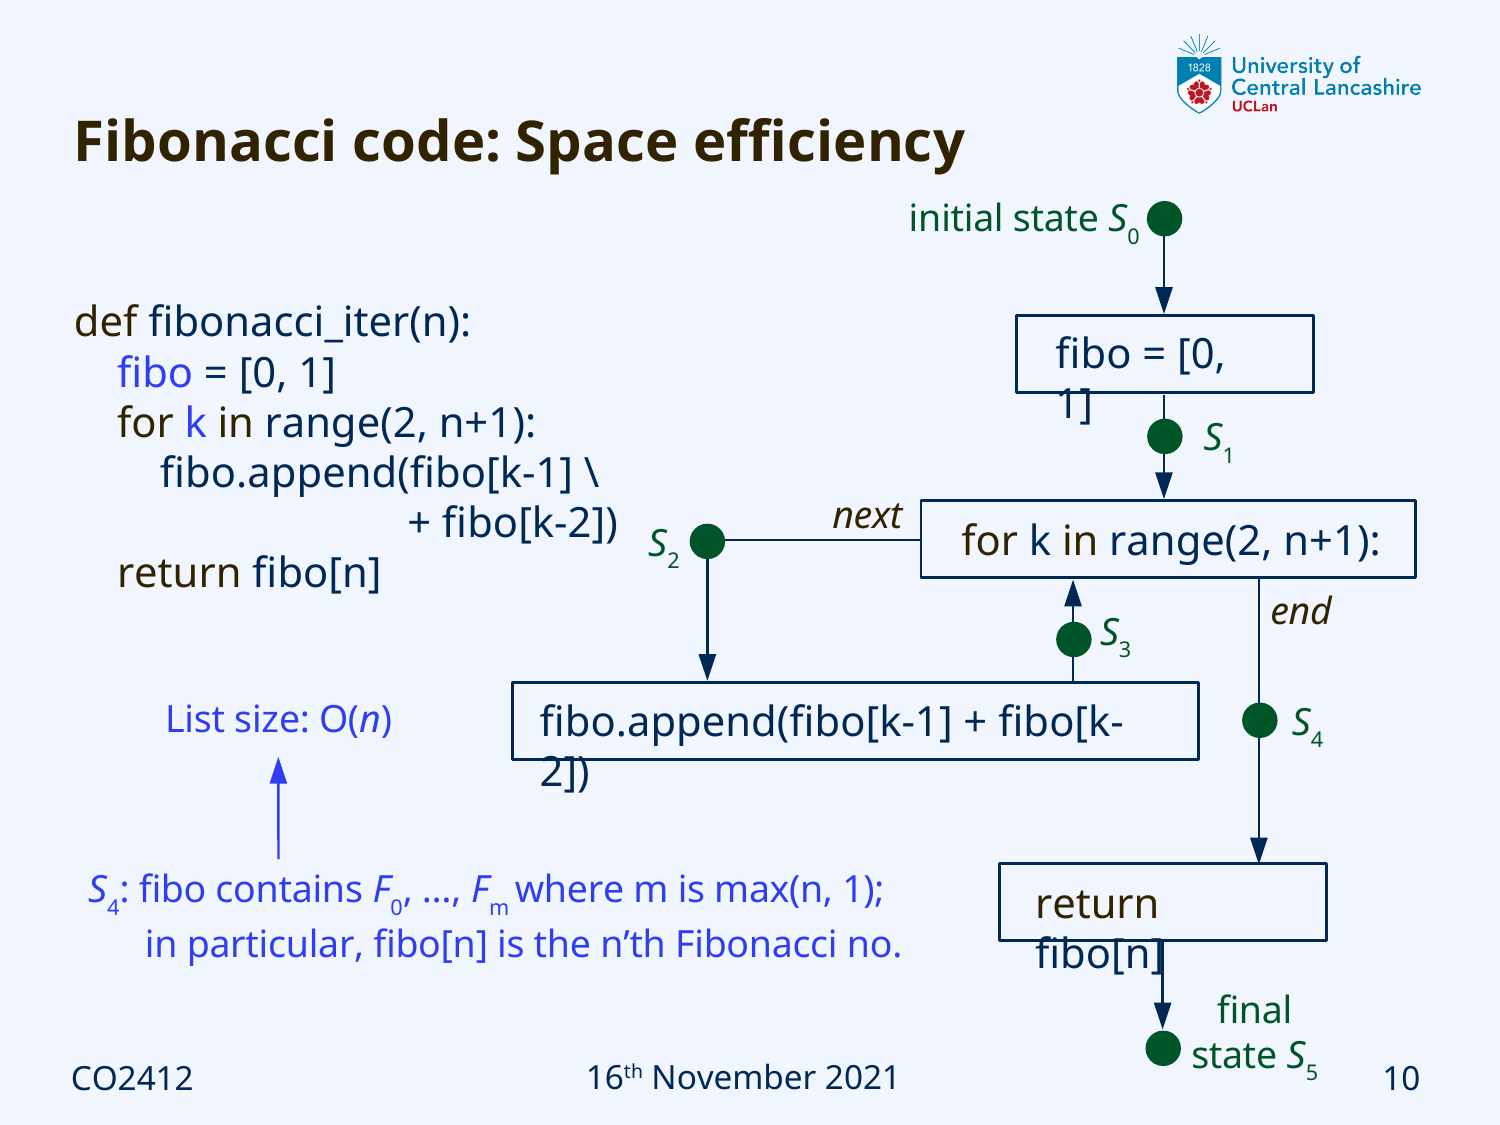

# Fibonacci code: Space efficiency
initial state S0
def fibonacci_iter(n):
 fibo = [0, 1]
 for k in range(2, n+1):
 fibo.append(fibo[k-1] \
 + fibo[k-2])
 return fibo[n]
fibo = [0, 1]
S1
next
for k in range(2, n+1):
S2
end
S3
fibo.append(fibo[k-1] + fibo[k-2])
List size: O(n)
S4
S4: fibo contains F0, …, Fm where m is max(n, 1);
 in particular, fibo[n] is the n’th Fibonacci no.
return fibo[n]
final
state S5